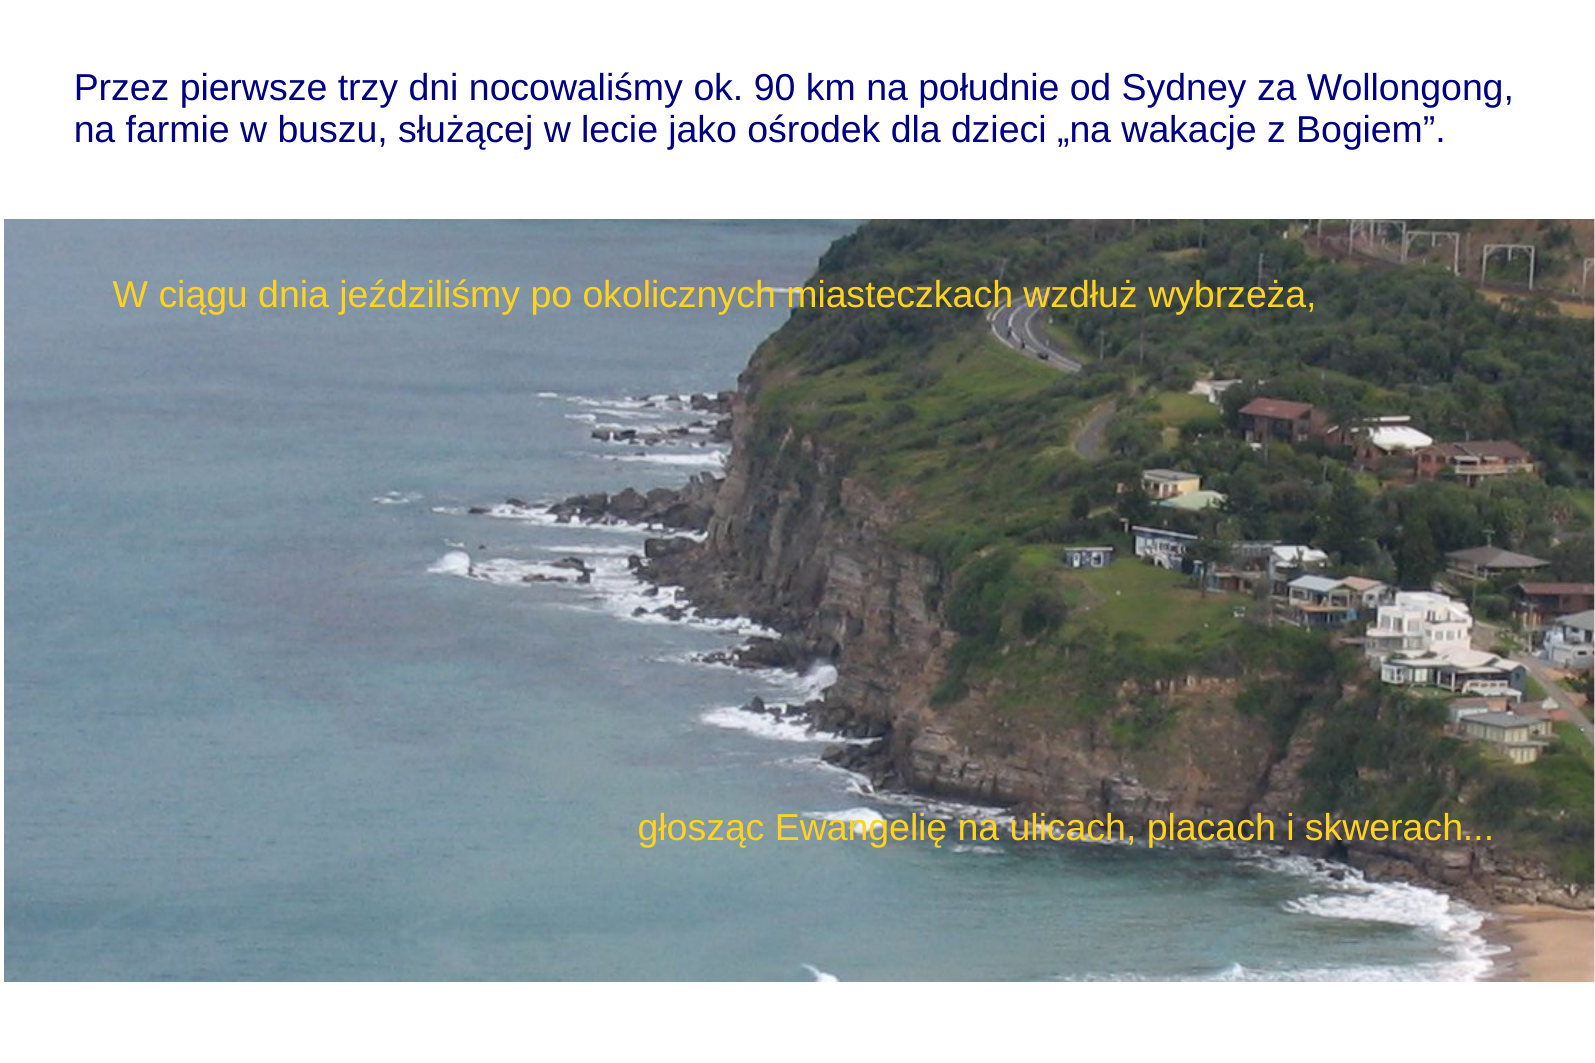

Przez pierwsze trzy dni nocowaliśmy ok. 90 km na południe od Sydney za Wollongong,
na farmie w buszu, służącej w lecie jako ośrodek dla dzieci „na wakacje z Bogiem”.
W ciągu dnia jeździliśmy po okolicznych miasteczkach wzdłuż wybrzeża,
głosząc Ewangelię na ulicach, placach i skwerach...